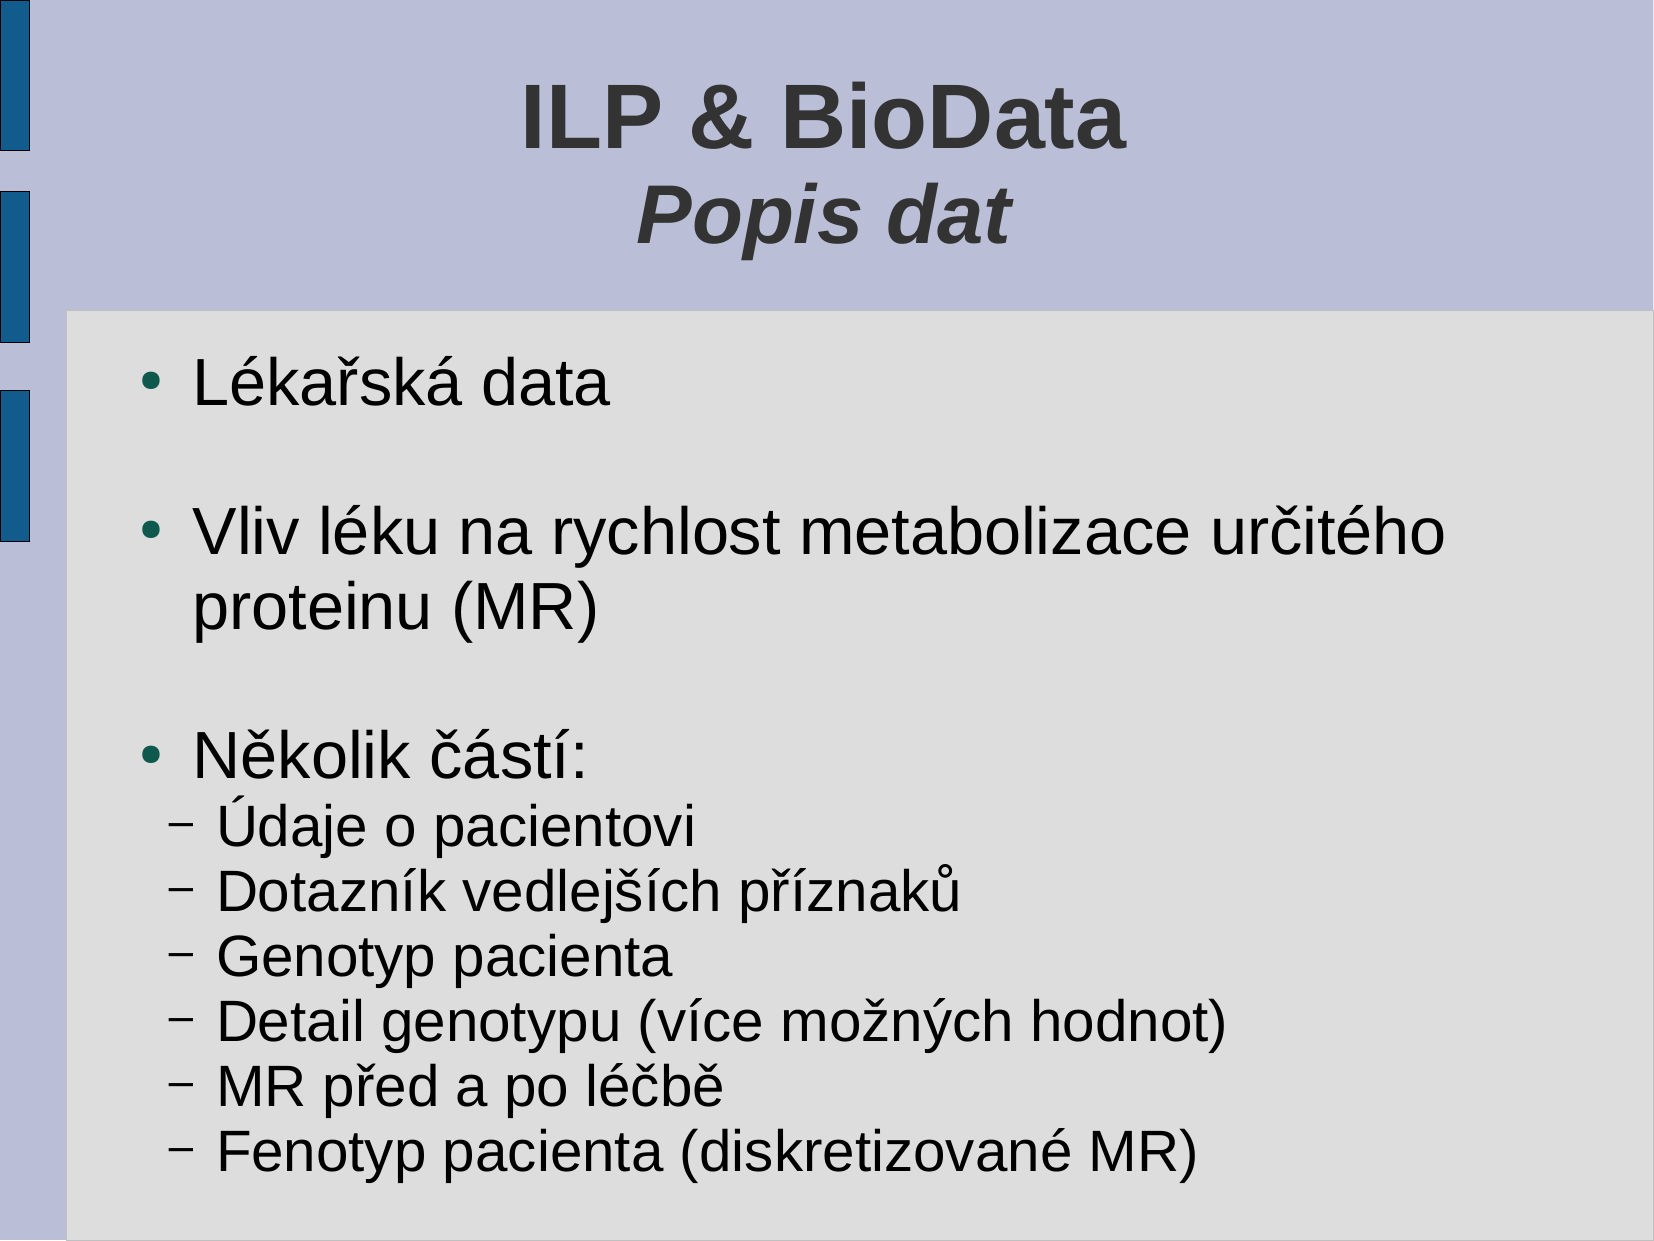

# ILP & BioData Popis dat
Lékařská data
Vliv léku na rychlost metabolizace určitého proteinu (MR)
Několik částí:
Údaje o pacientovi
Dotazník vedlejších příznaků
Genotyp pacienta
Detail genotypu (více možných hodnot)
MR před a po léčbě
Fenotyp pacienta (diskretizované MR)